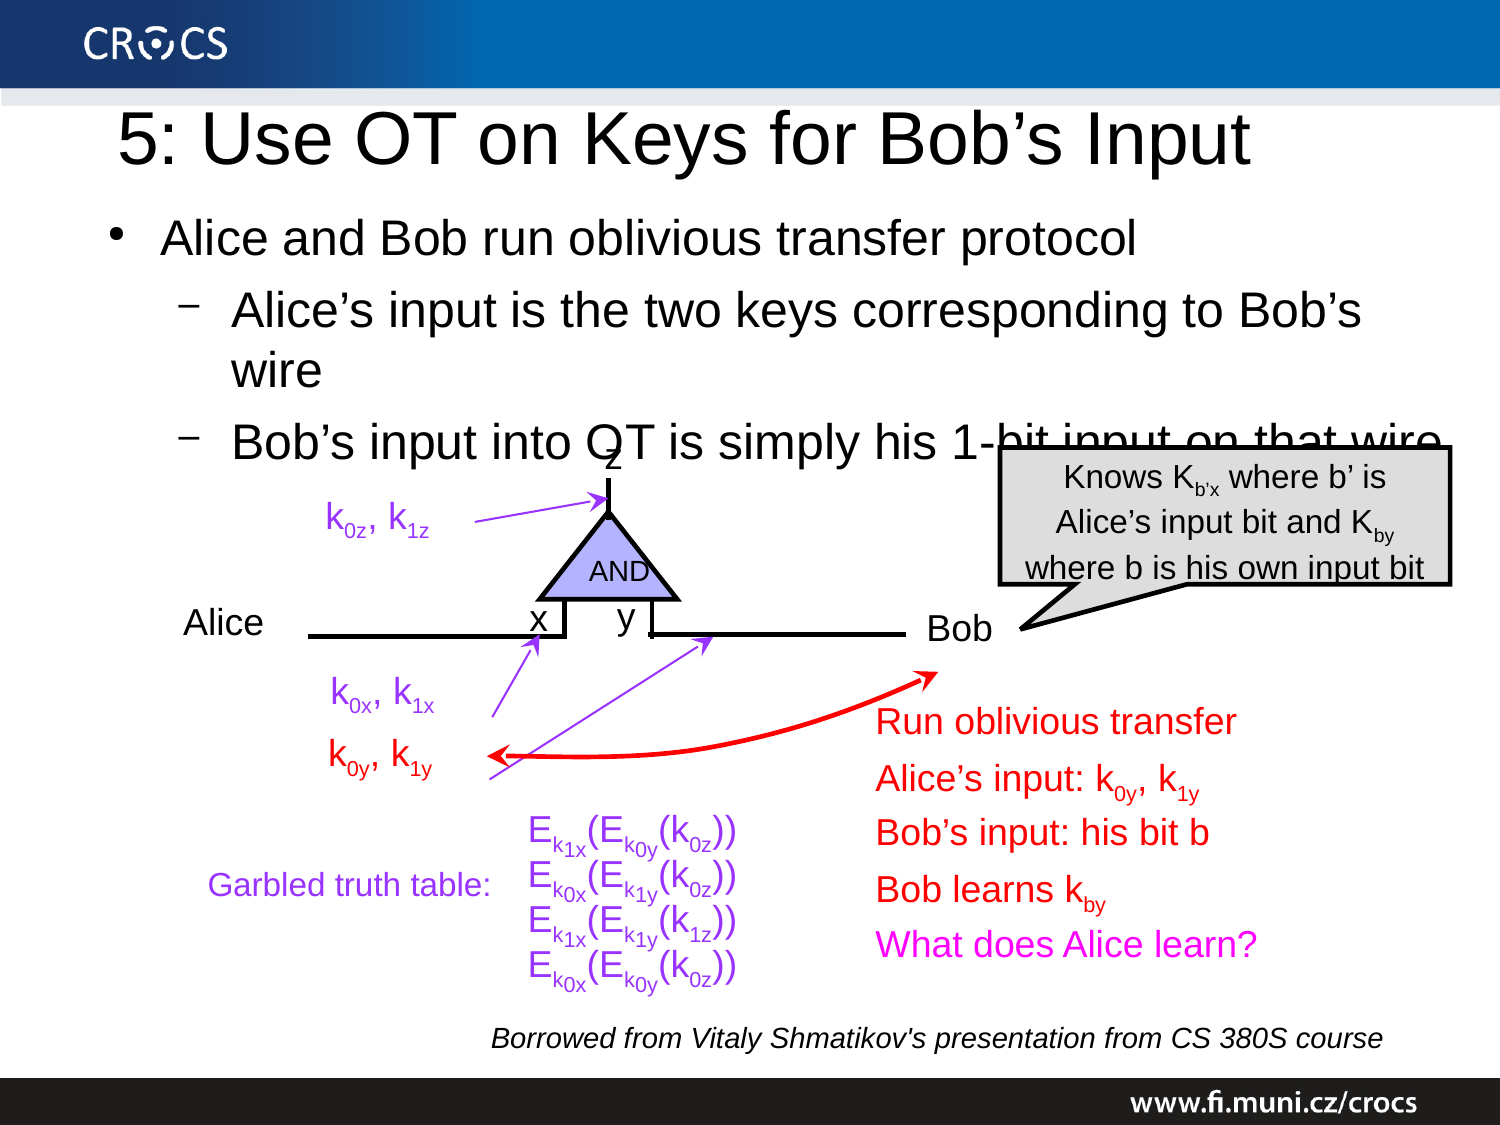

# 5: Use OT on Keys for Bob’s Input
Alice and Bob run oblivious transfer protocol
Alice’s input is the two keys corresponding to Bob’s wire
Bob’s input into OT is simply his 1-bit input on that wire
z
Knows Kb’x where b’ is Alice’s input bit and Kby where b is his own input bit
k0z, k1z
AND
y
x
Alice
Bob
k0x, k1x
Run oblivious transfer
Alice’s input: k0y, k1y
Bob’s input: his bit b
Bob learns kby
What does Alice learn?
k0y, k1y
Ek1x(Ek0y(k0z))
Ek0x(Ek1y(k0z))
Garbled truth table:
Ek1x(Ek1y(k1z))
Ek0x(Ek0y(k0z))
Borrowed from Vitaly Shmatikov's presentation from CS 380S course